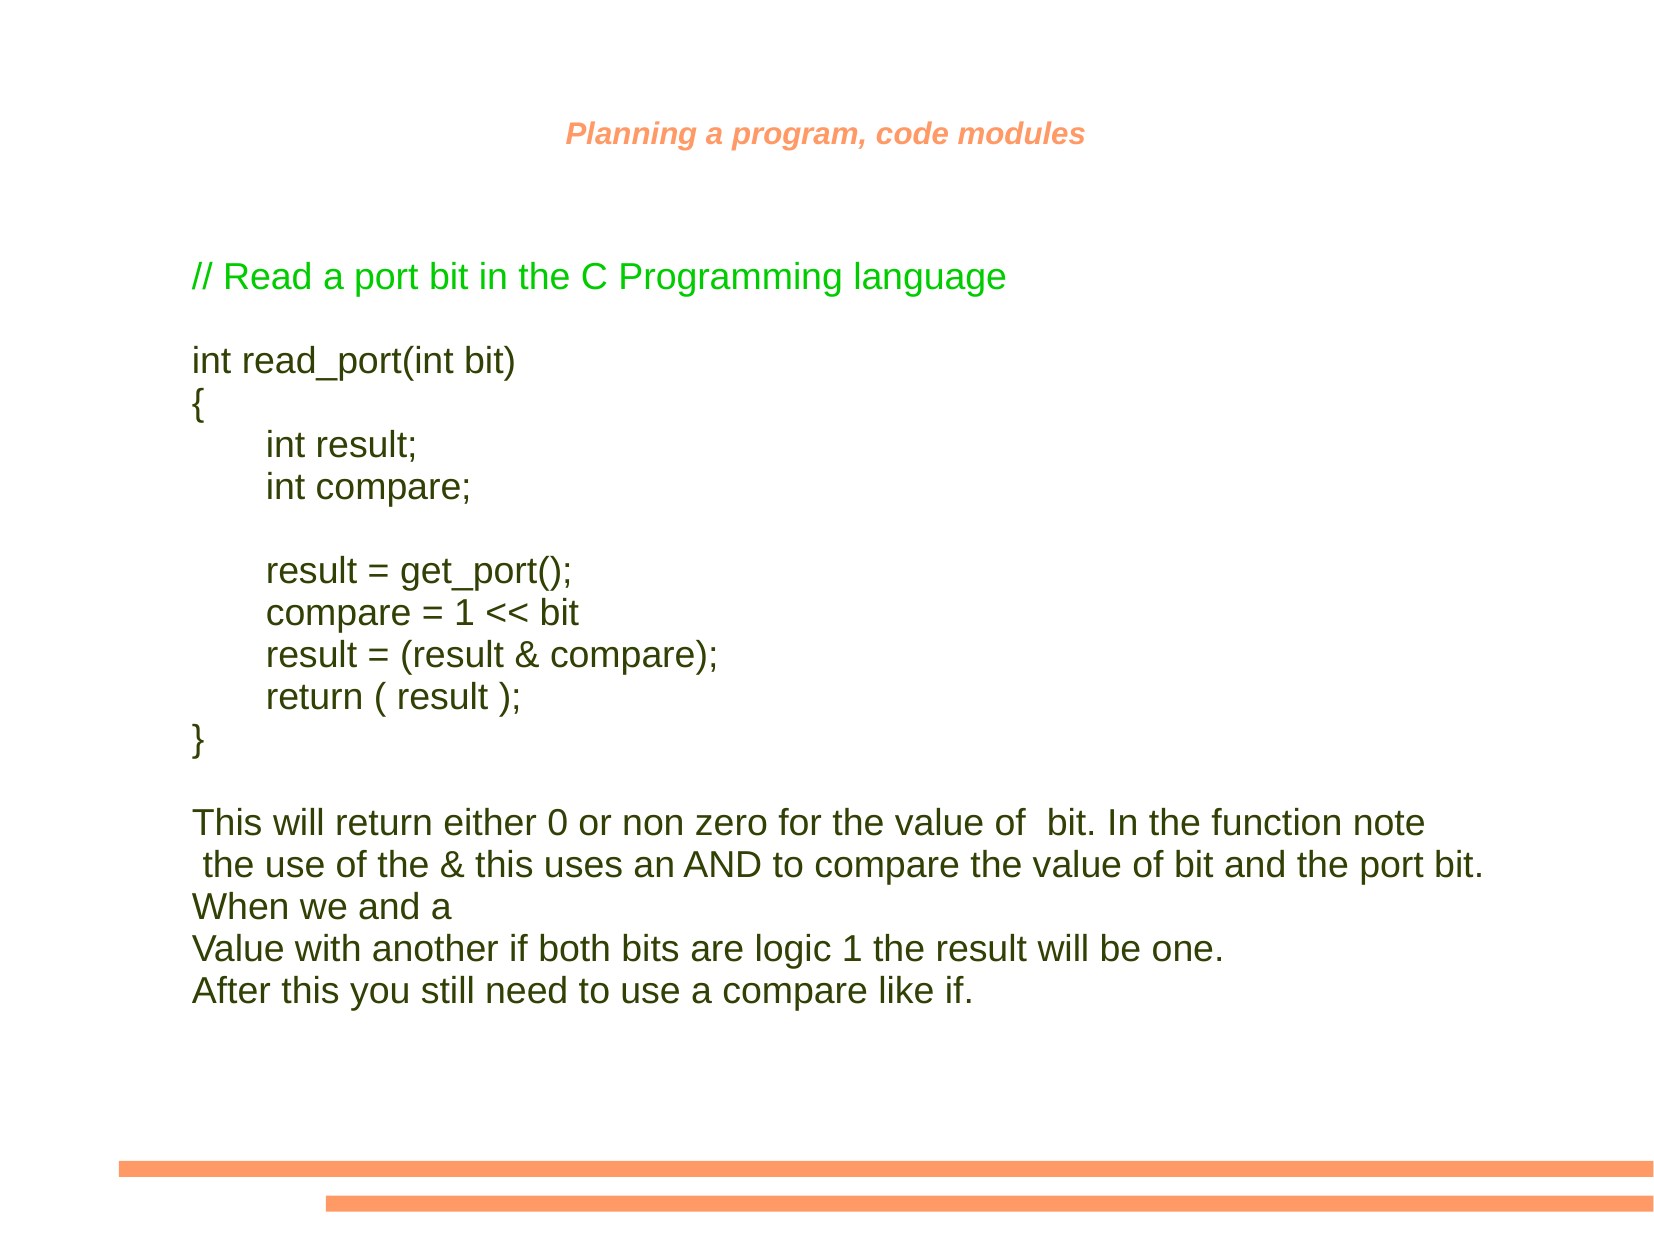

# Planning a program, code modules
// Read a port bit in the C Programming language
int read_port(int bit)
{
	int result;
	int compare;
	result = get_port();
	compare = 1 << bit
	result = (result & compare);
	return ( result );
}
This will return either 0 or non zero for the value of bit. In the function note
 the use of the & this uses an AND to compare the value of bit and the port bit.
When we and a
Value with another if both bits are logic 1 the result will be one.
After this you still need to use a compare like if.